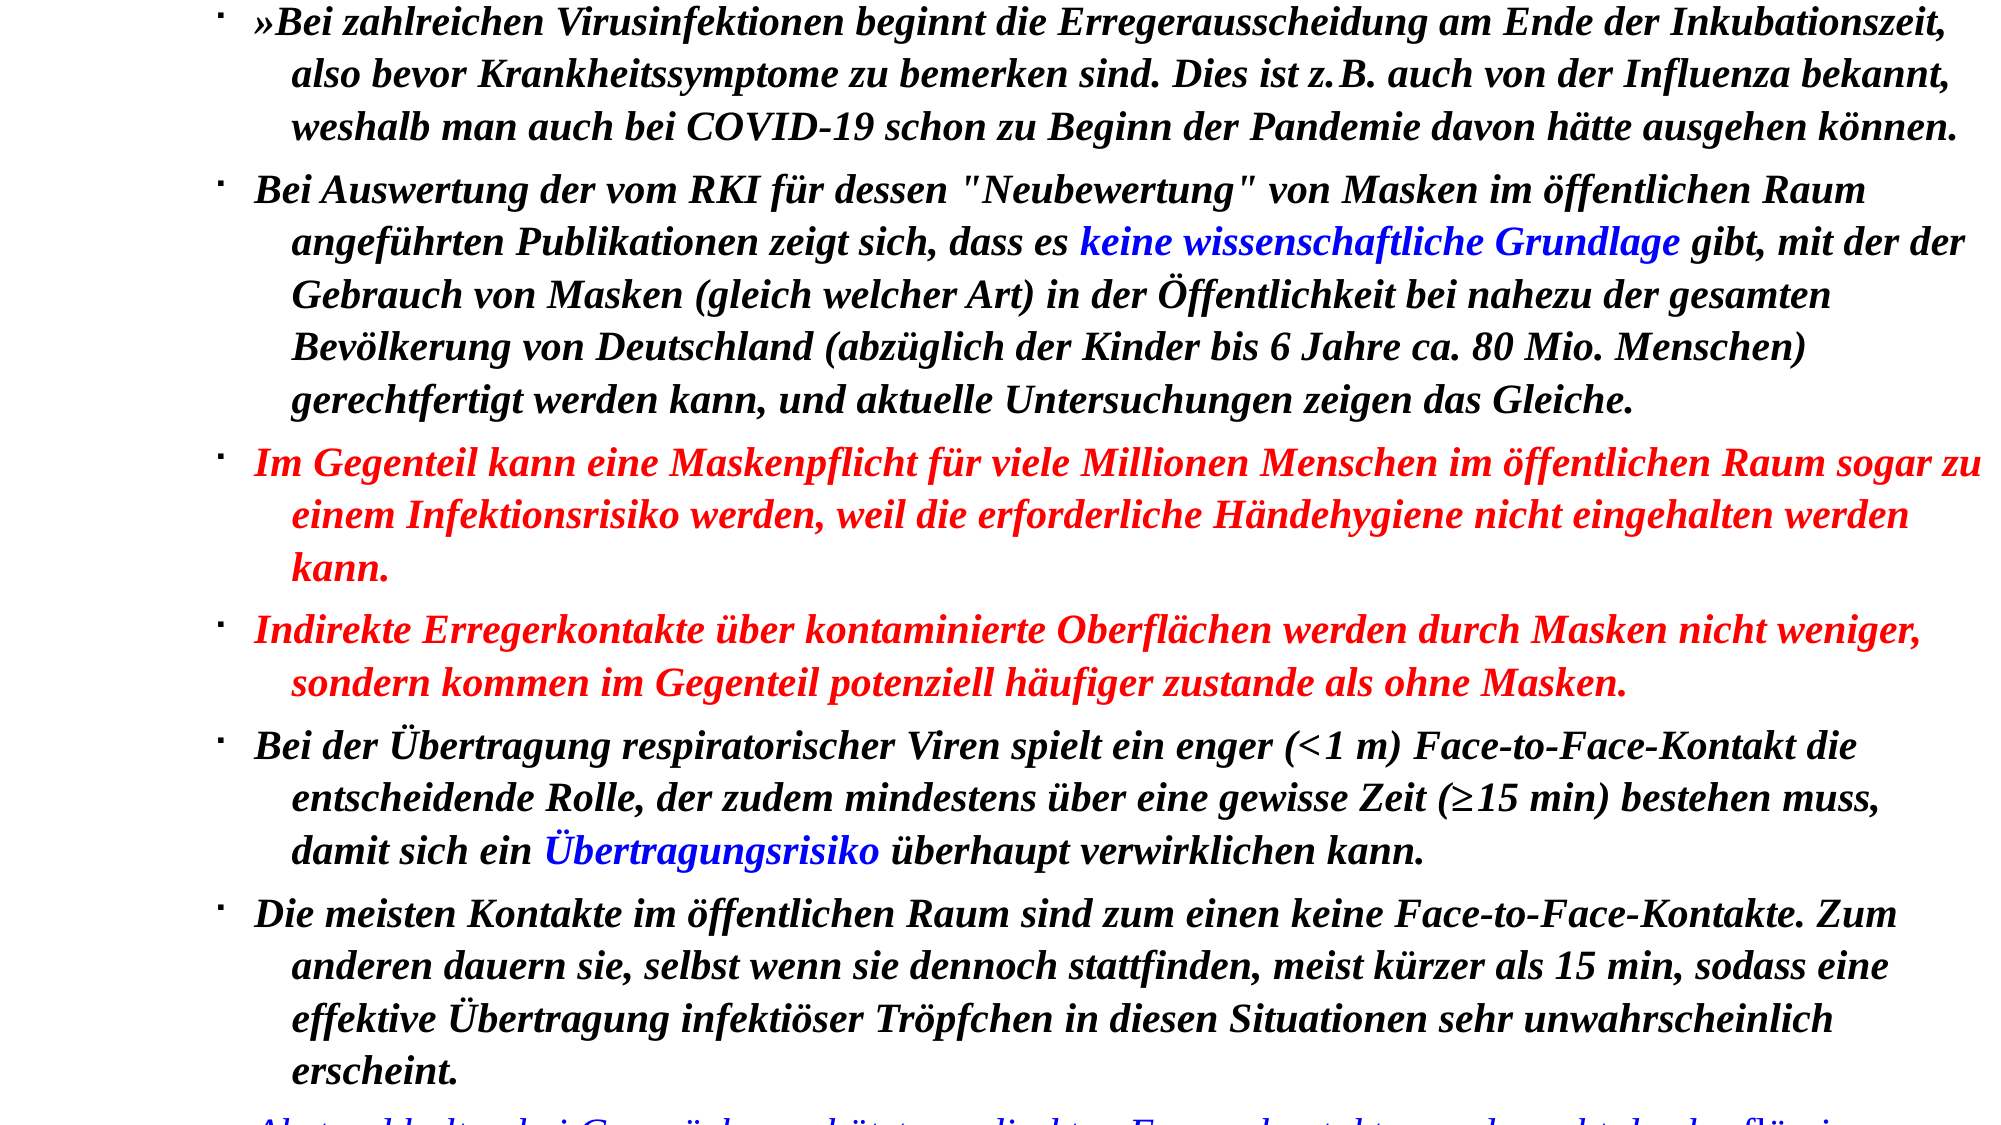

»Bei zahlreichen Virusinfektionen beginnt die Erregerausscheidung am Ende der Inkubationszeit, also bevor Krankheitssymptome zu bemerken sind. Dies ist z. B. auch von der Influenza bekannt, weshalb man auch bei COVID-19 schon zu Beginn der Pandemie davon hätte ausgehen können.
Bei Auswertung der vom RKI für dessen "Neubewertung" von Masken im öffentlichen Raum angeführten Publikationen zeigt sich, dass es keine wissenschaftliche Grundlage gibt, mit der der Gebrauch von Masken (gleich welcher Art) in der Öffentlichkeit bei nahezu der gesamten Bevölkerung von Deutschland (abzüglich der Kinder bis 6 Jahre ca. 80 Mio. Menschen) gerechtfertigt werden kann, und aktuelle Untersuchungen zeigen das Gleiche.
Im Gegenteil kann eine Maskenpflicht für viele Millionen Menschen im öffentlichen Raum sogar zu einem Infektionsrisiko werden, weil die erforderliche Händehygiene nicht eingehalten werden kann.
Indirekte Erregerkontakte über kontaminierte Oberflächen werden durch Masken nicht weniger, sondern kommen im Gegenteil potenziell häufiger zustande als ohne Masken.
Bei der Übertragung respiratorischer Viren spielt ein enger (< 1 m) Face-to-Face-Kontakt die entscheidende Rolle, der zudem mindestens über eine gewisse Zeit (≥ 15 min) bestehen muss, damit sich ein Übertragungsrisiko überhaupt verwirklichen kann.
Die meisten Kontakte im öffentlichen Raum sind zum einen keine Face-to-Face-Kontakte. Zum anderen dauern sie, selbst wenn sie dennoch stattfinden, meist kürzer als 15 min, sodass eine effektive Übertragung infektiöser Tröpfchen in diesen Situationen sehr unwahrscheinlich erscheint.
Abstand halten bei Gesprächen schützt vor direkten Erregerkontakten und macht das berflüssig.«